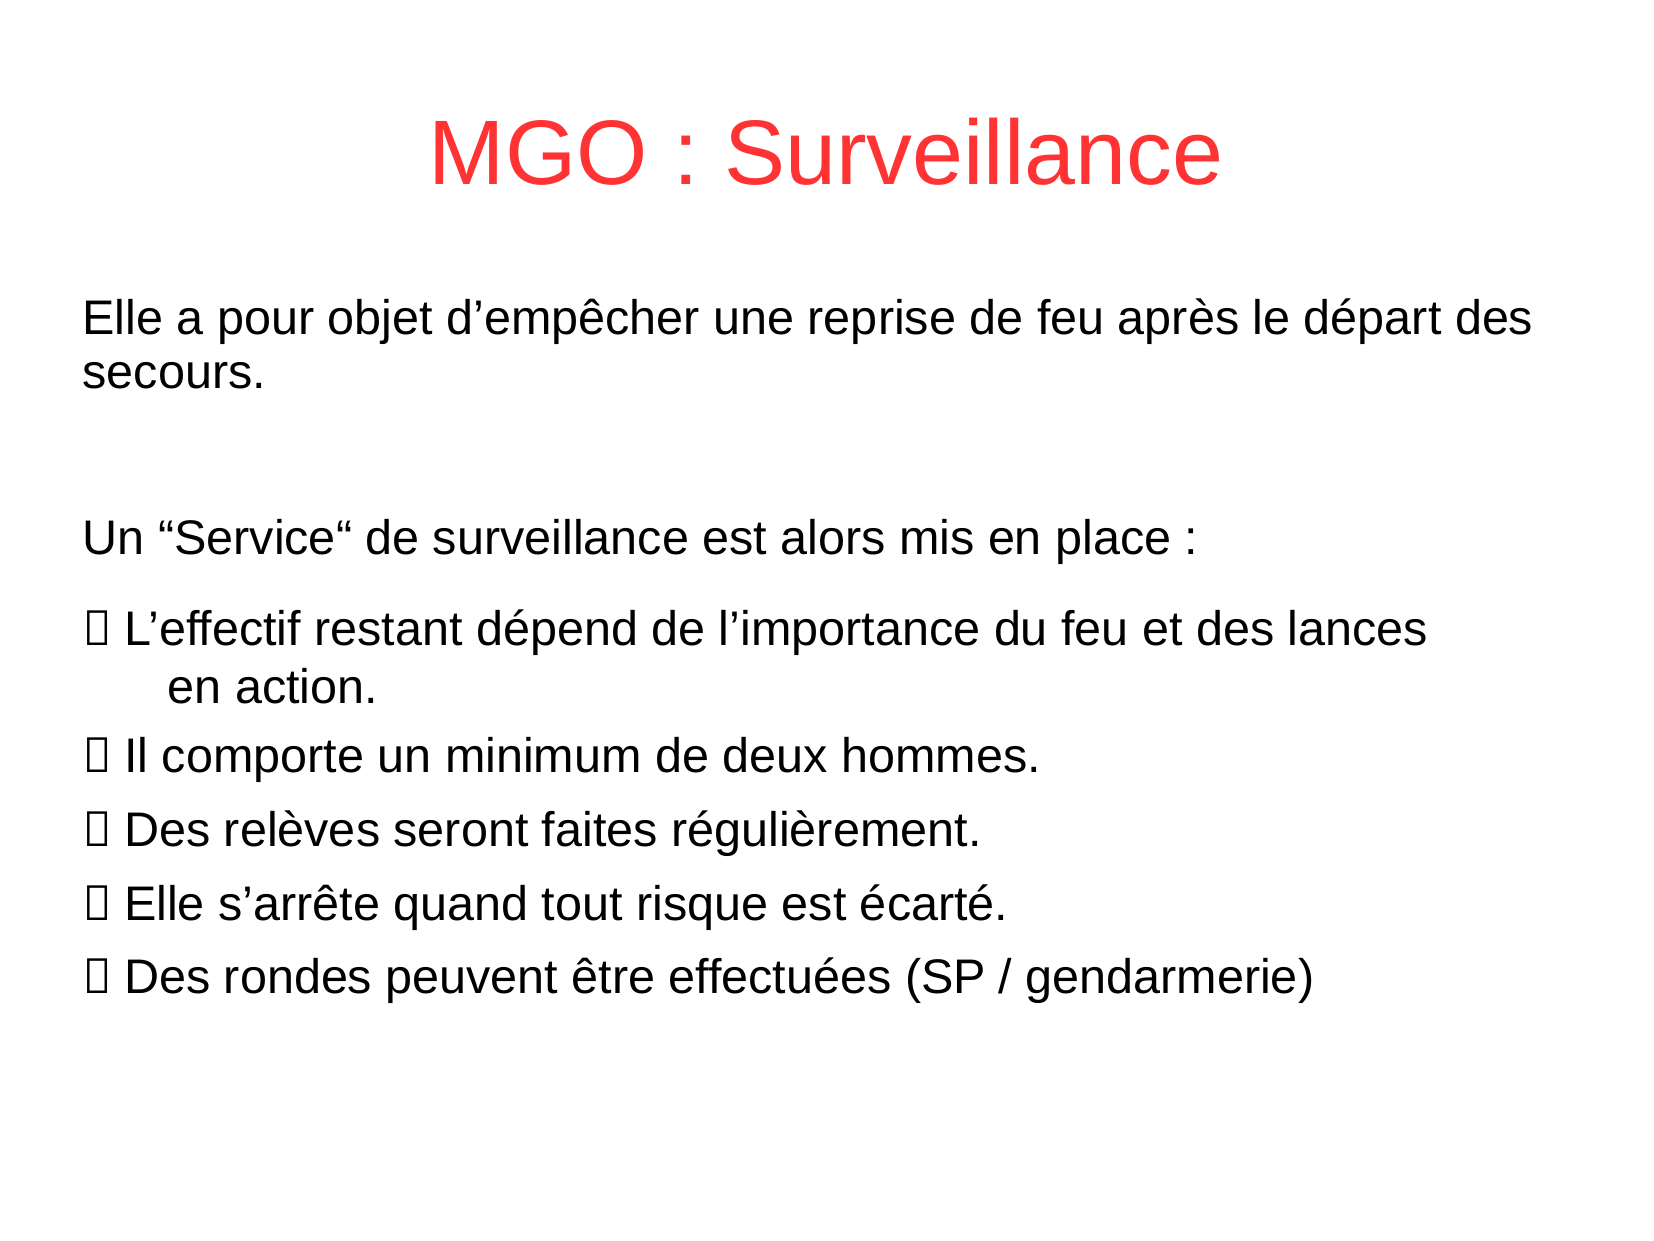

# MGO : Surveillance
Elle a pour objet d’empêcher une reprise de feu après le départ des secours.
Un “Service“ de surveillance est alors mis en place :
 L’effectif restant dépend de l’importance du feu et des lances 		 en action.
 Il comporte un minimum de deux hommes.
 Des relèves seront faites régulièrement.
 Elle s’arrête quand tout risque est écarté.
 Des rondes peuvent être effectuées (SP / gendarmerie)